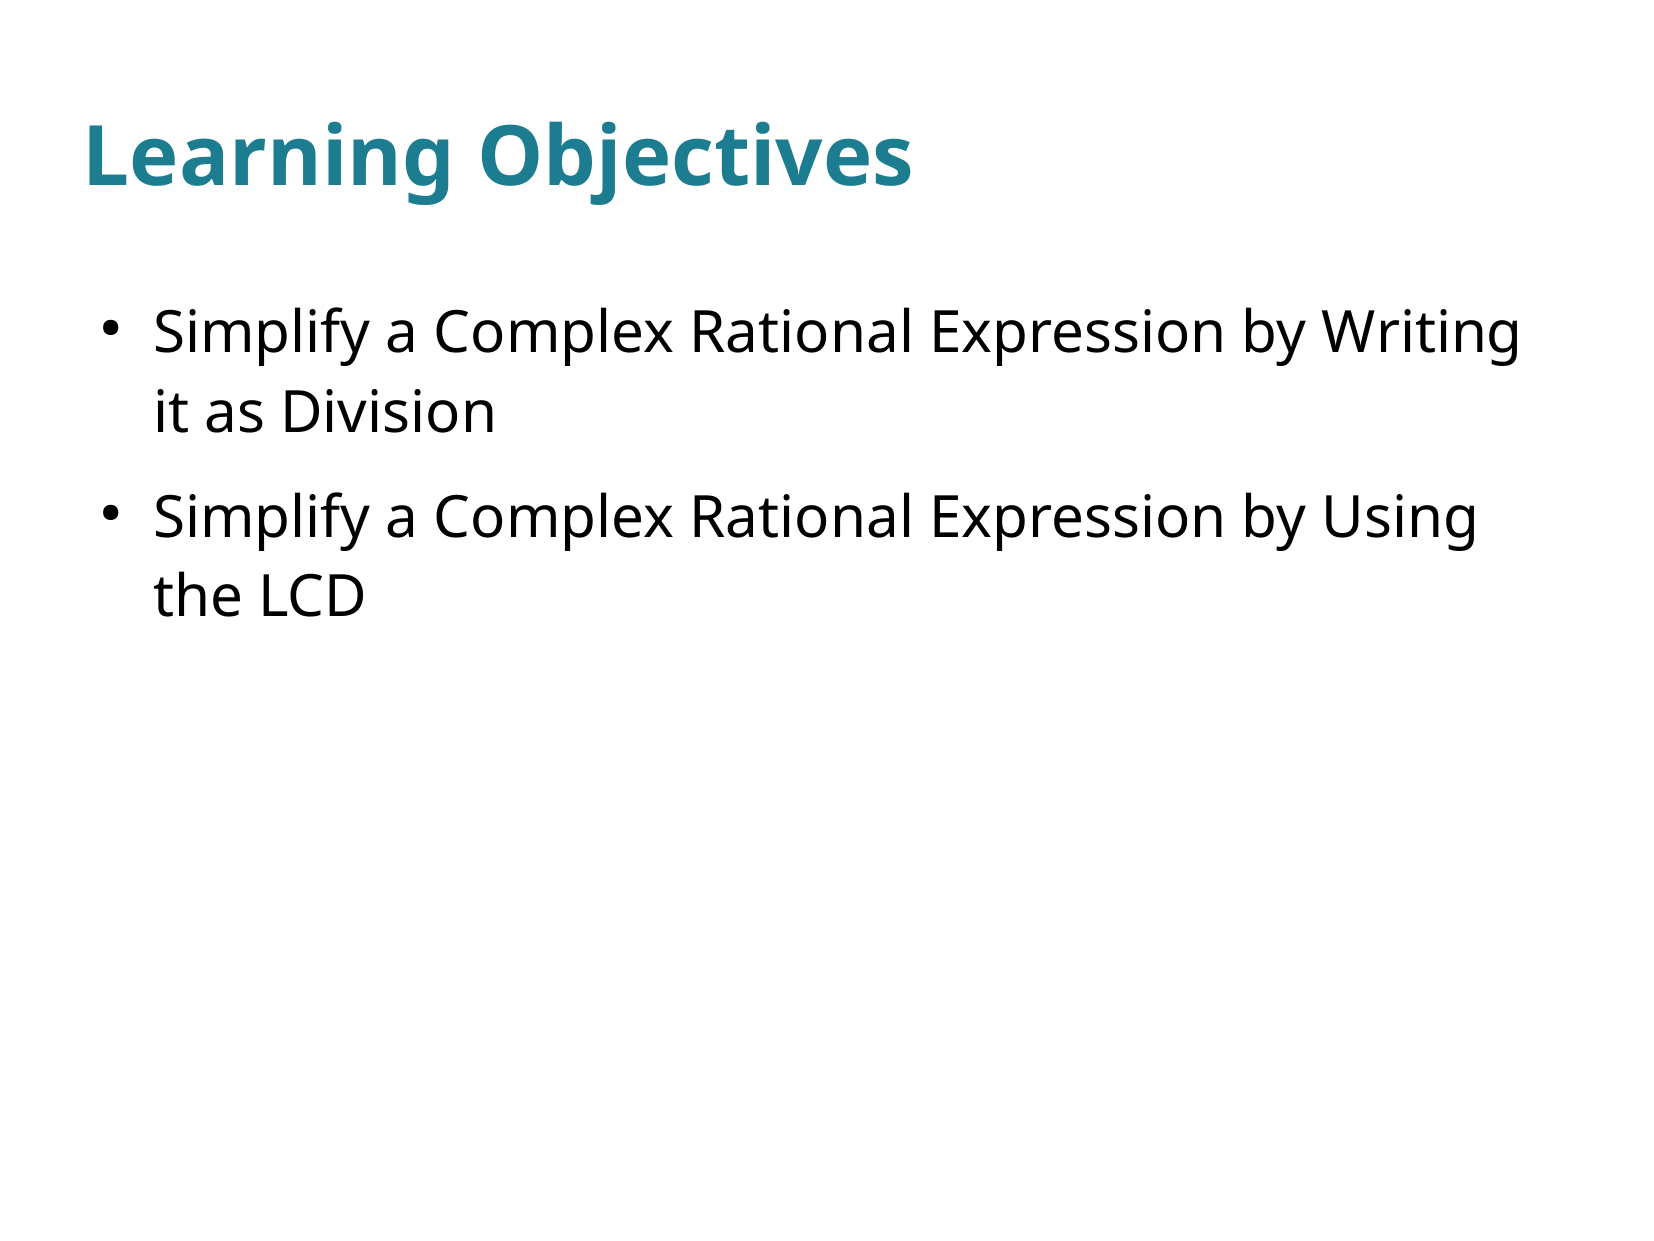

# Learning Objectives
Simplify a Complex Rational Expression by Writing it as Division
Simplify a Complex Rational Expression by Using the LCD